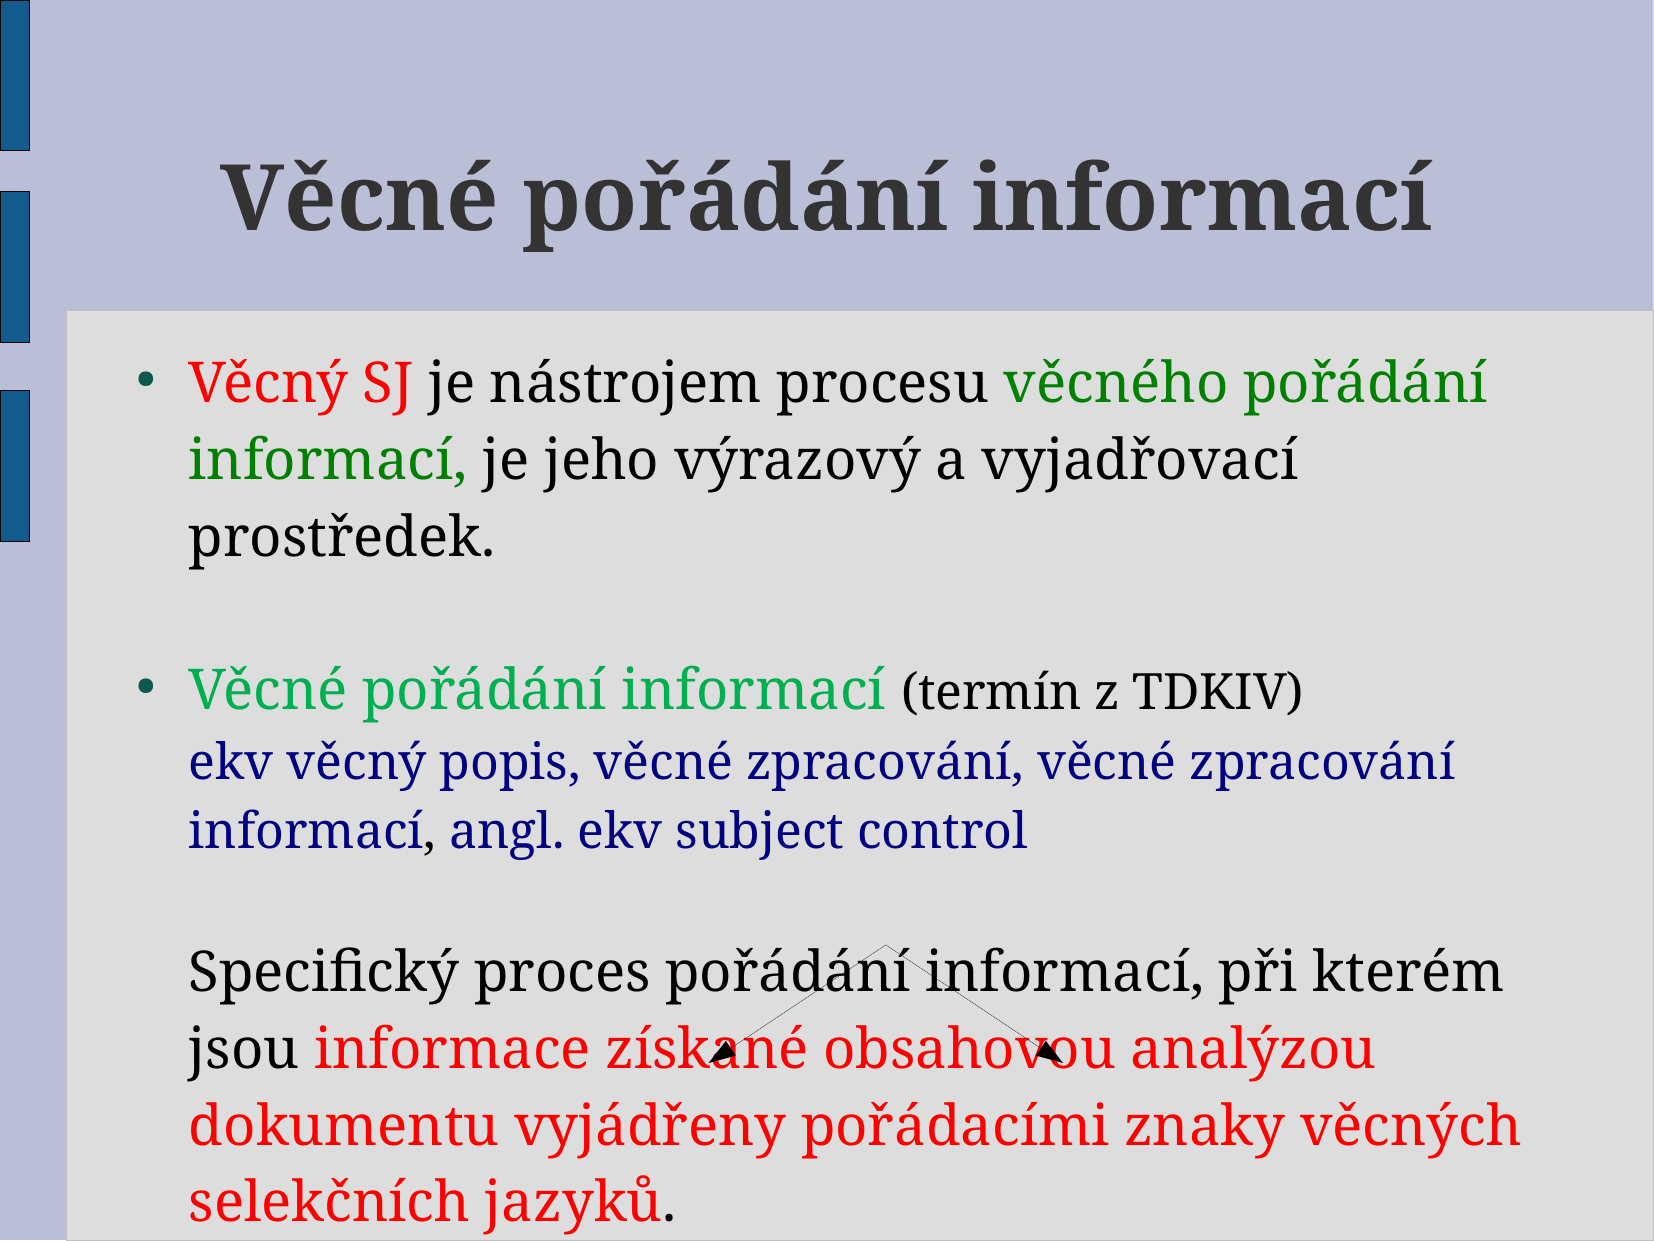

# Věcné pořádání informací
Věcný SJ je nástrojem procesu věcného pořádání informací, je jeho výrazový a vyjadřovací prostředek.
Věcné pořádání informací (termín z TDKIV)
ekv věcný popis, věcné zpracování, věcné zpracování informací, angl. ekv subject control
Specifický proces pořádání informací, při kterém jsou informace získané obsahovou analýzou dokumentu vyjádřeny pořádacími znaky věcných selekčních jazyků.
systematické poř. inf. 			předmětové poř. inf.